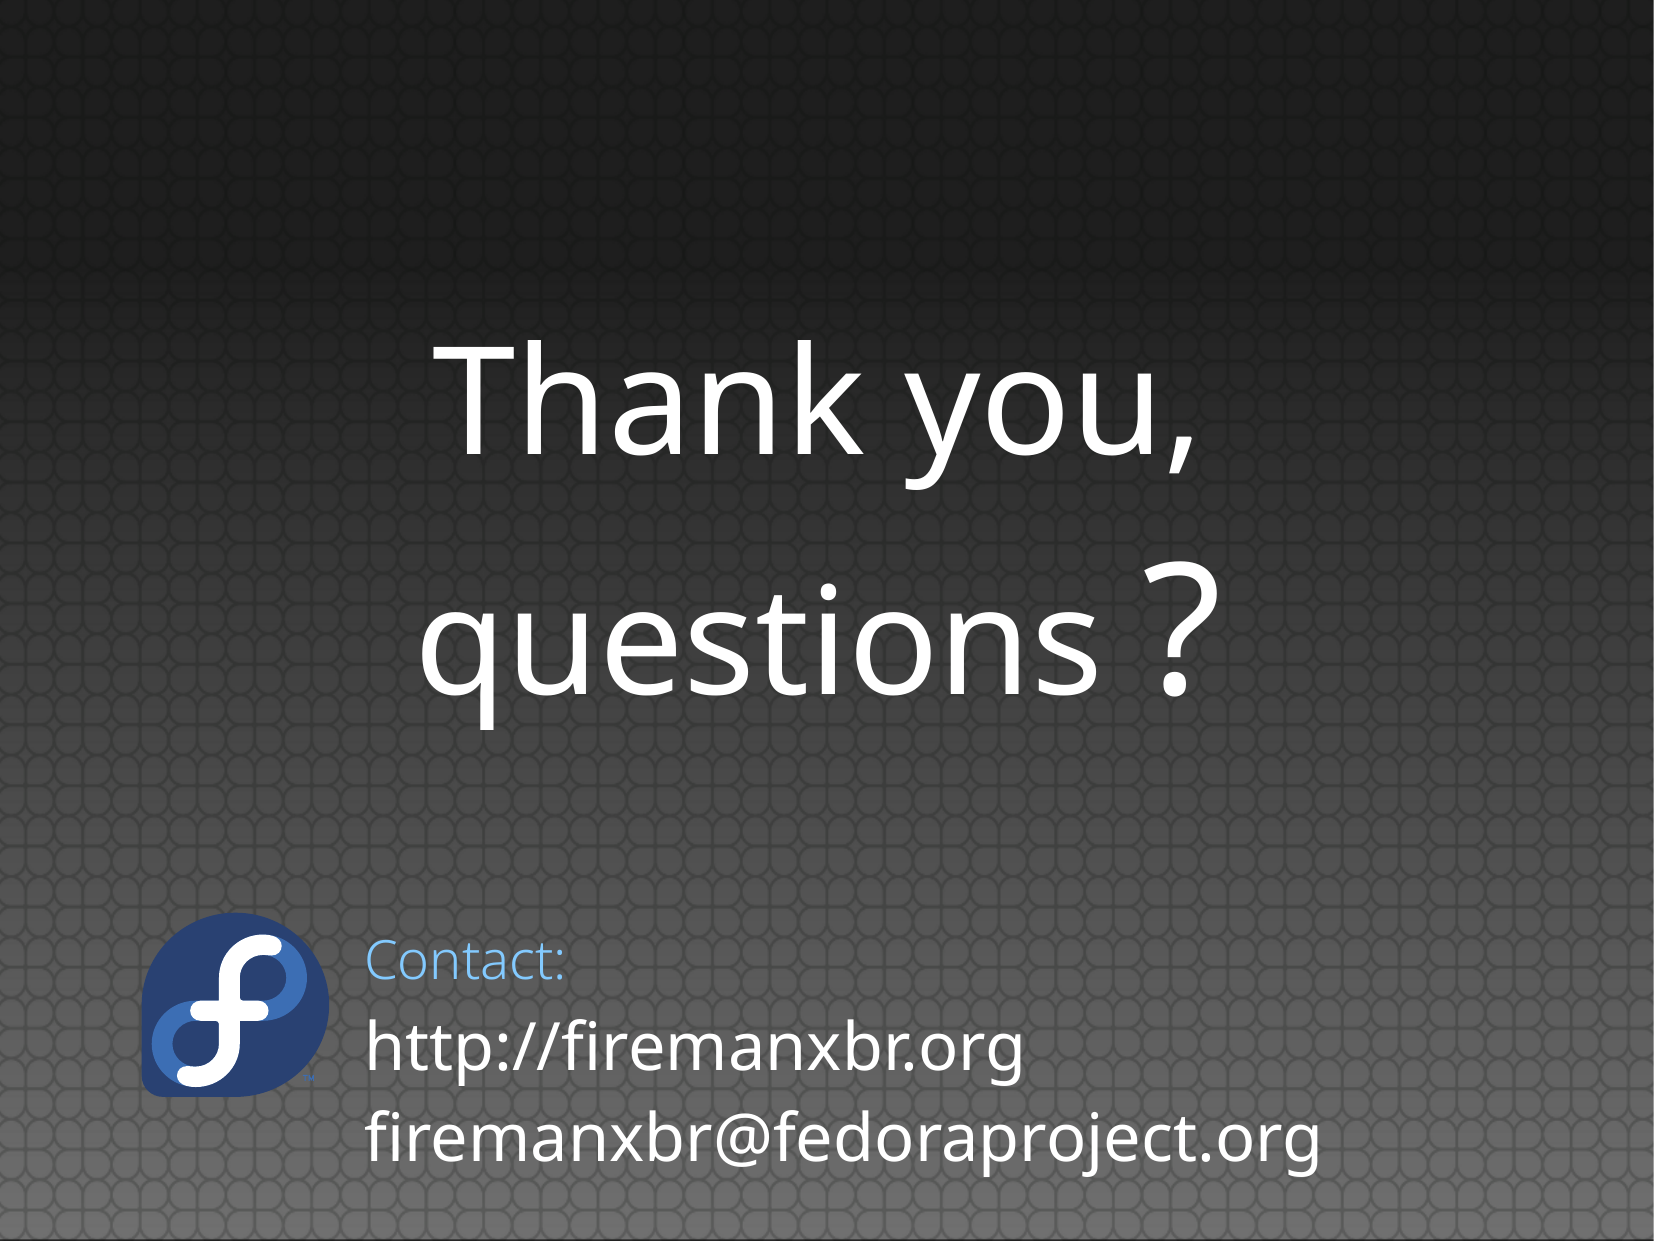

# Thank you, questions ?
Contact:
http://firemanxbr.org
firemanxbr@fedoraproject.org